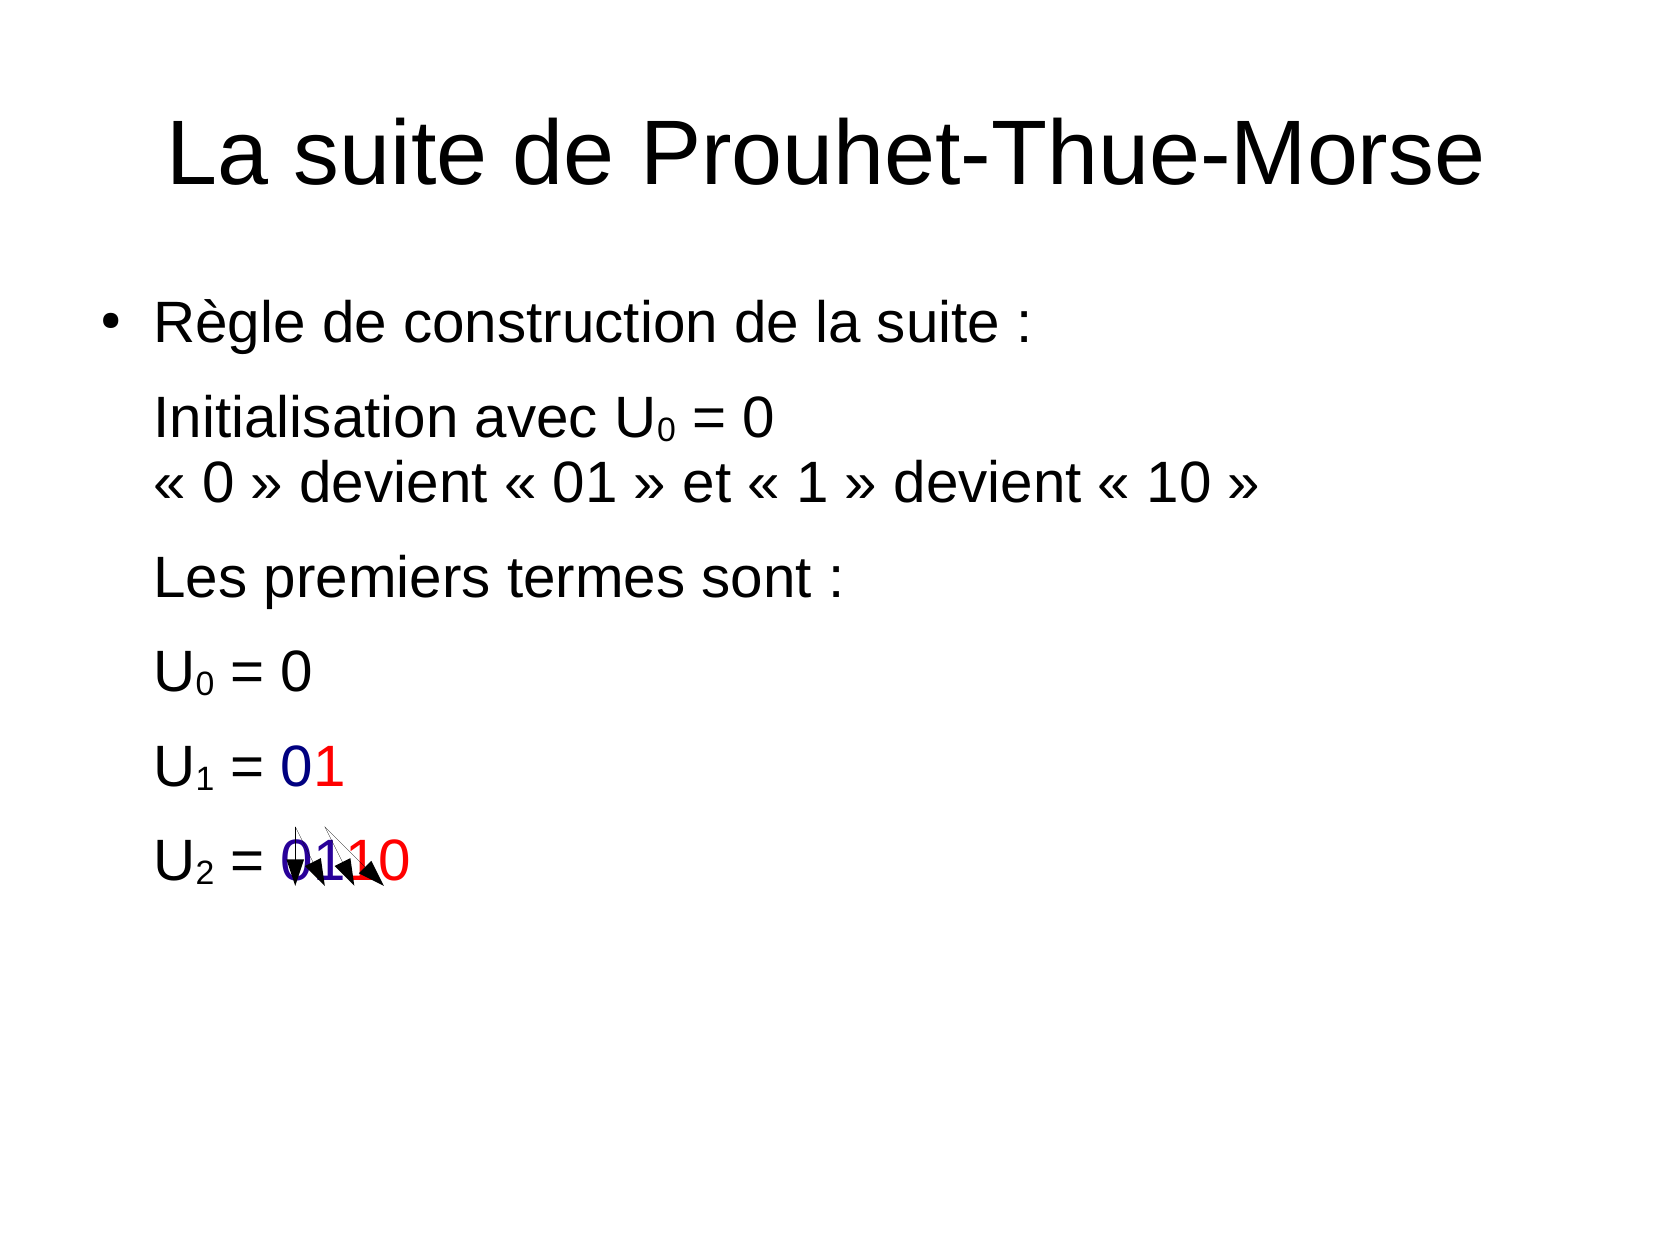

# La suite de Prouhet-Thue-Morse
Règle de construction de la suite :
Initialisation avec U0 = 0
« 0 » devient « 01 » et « 1 » devient « 10 »
Les premiers termes sont :
U0 = 0
U1 = 01
U2 = 0110